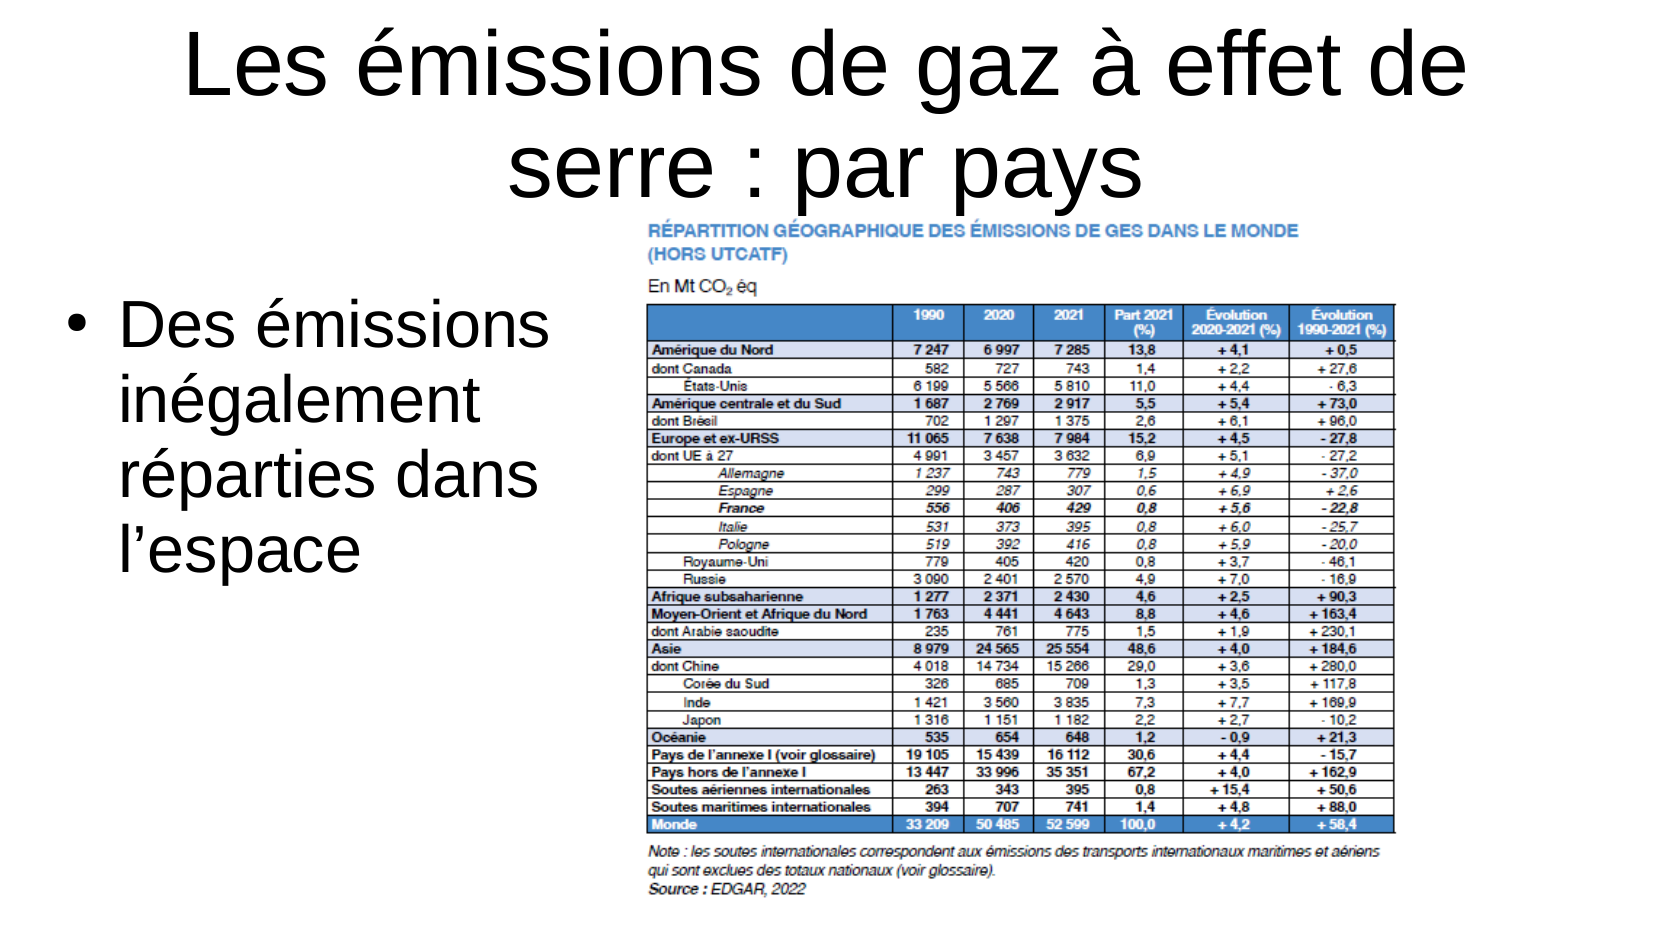

# Les émissions de gaz à effet de serre : par pays
Des émissions inégalement réparties dans l’espace